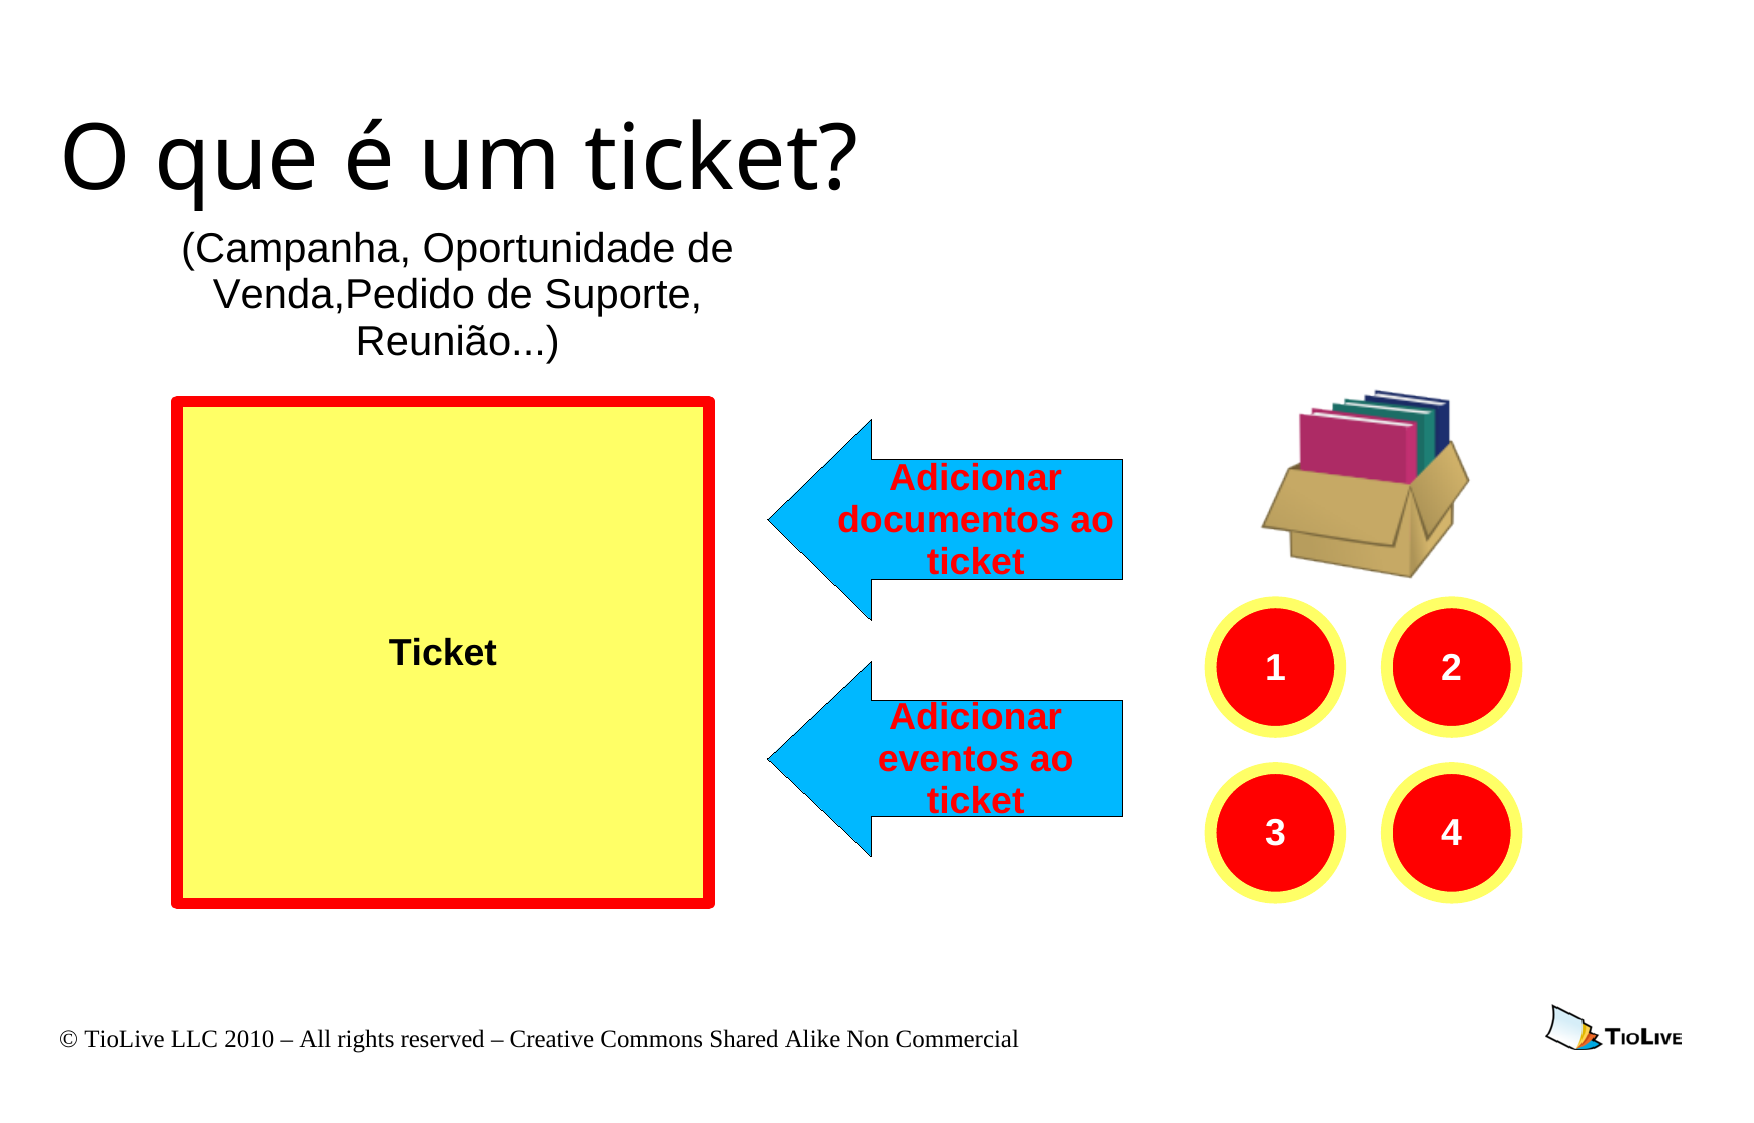

# O que é um ticket?
(Campanha, Oportunidade de Venda,Pedido de Suporte, Reunião...)
Ticket
Adicionar documentos ao ticket
1
2
Adicionar eventos ao ticket
3
4